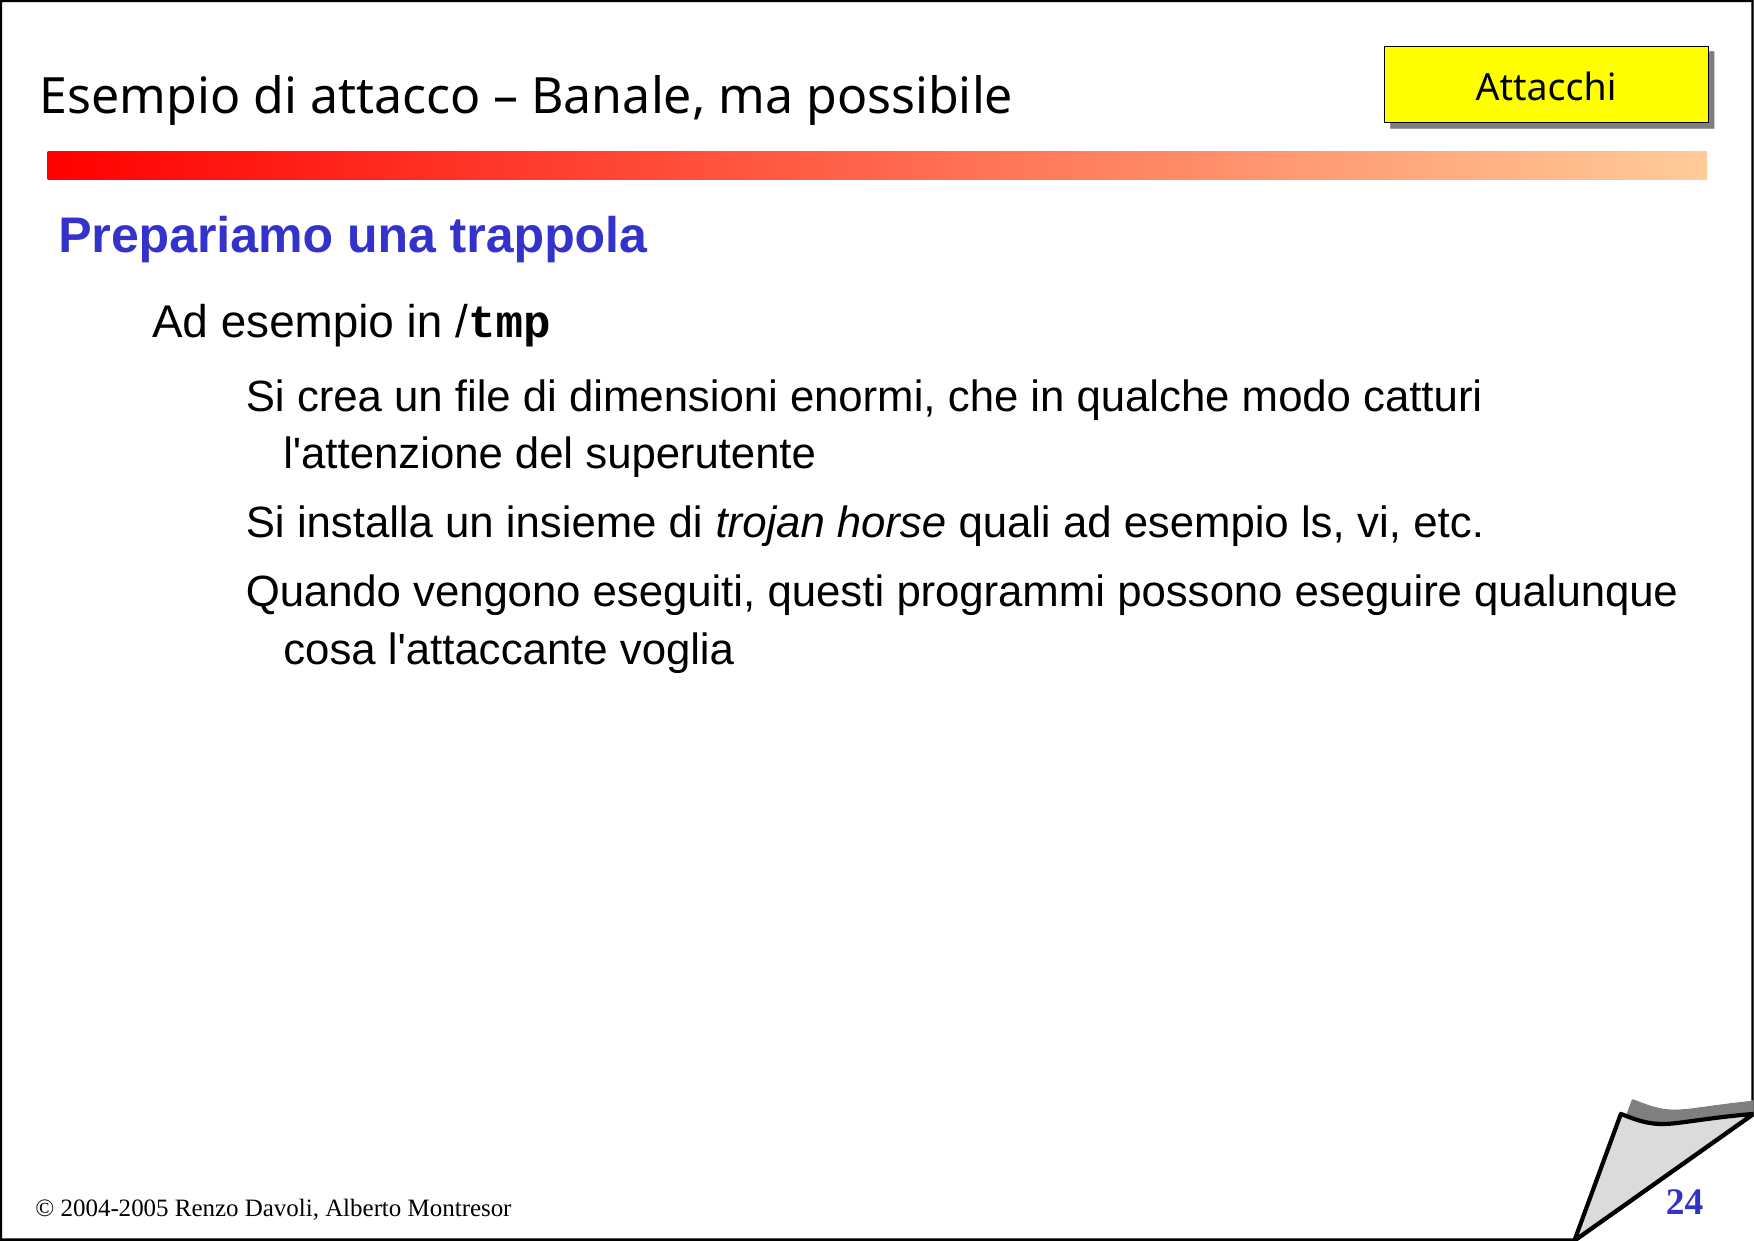

Attacchi
# Esempio di attacco – Banale, ma possibile
Prepariamo una trappola
Ad esempio in /tmp
Si crea un file di dimensioni enormi, che in qualche modo catturi l'attenzione del superutente
Si installa un insieme di trojan horse quali ad esempio ls, vi, etc.
Quando vengono eseguiti, questi programmi possono eseguire qualunque cosa l'attaccante voglia